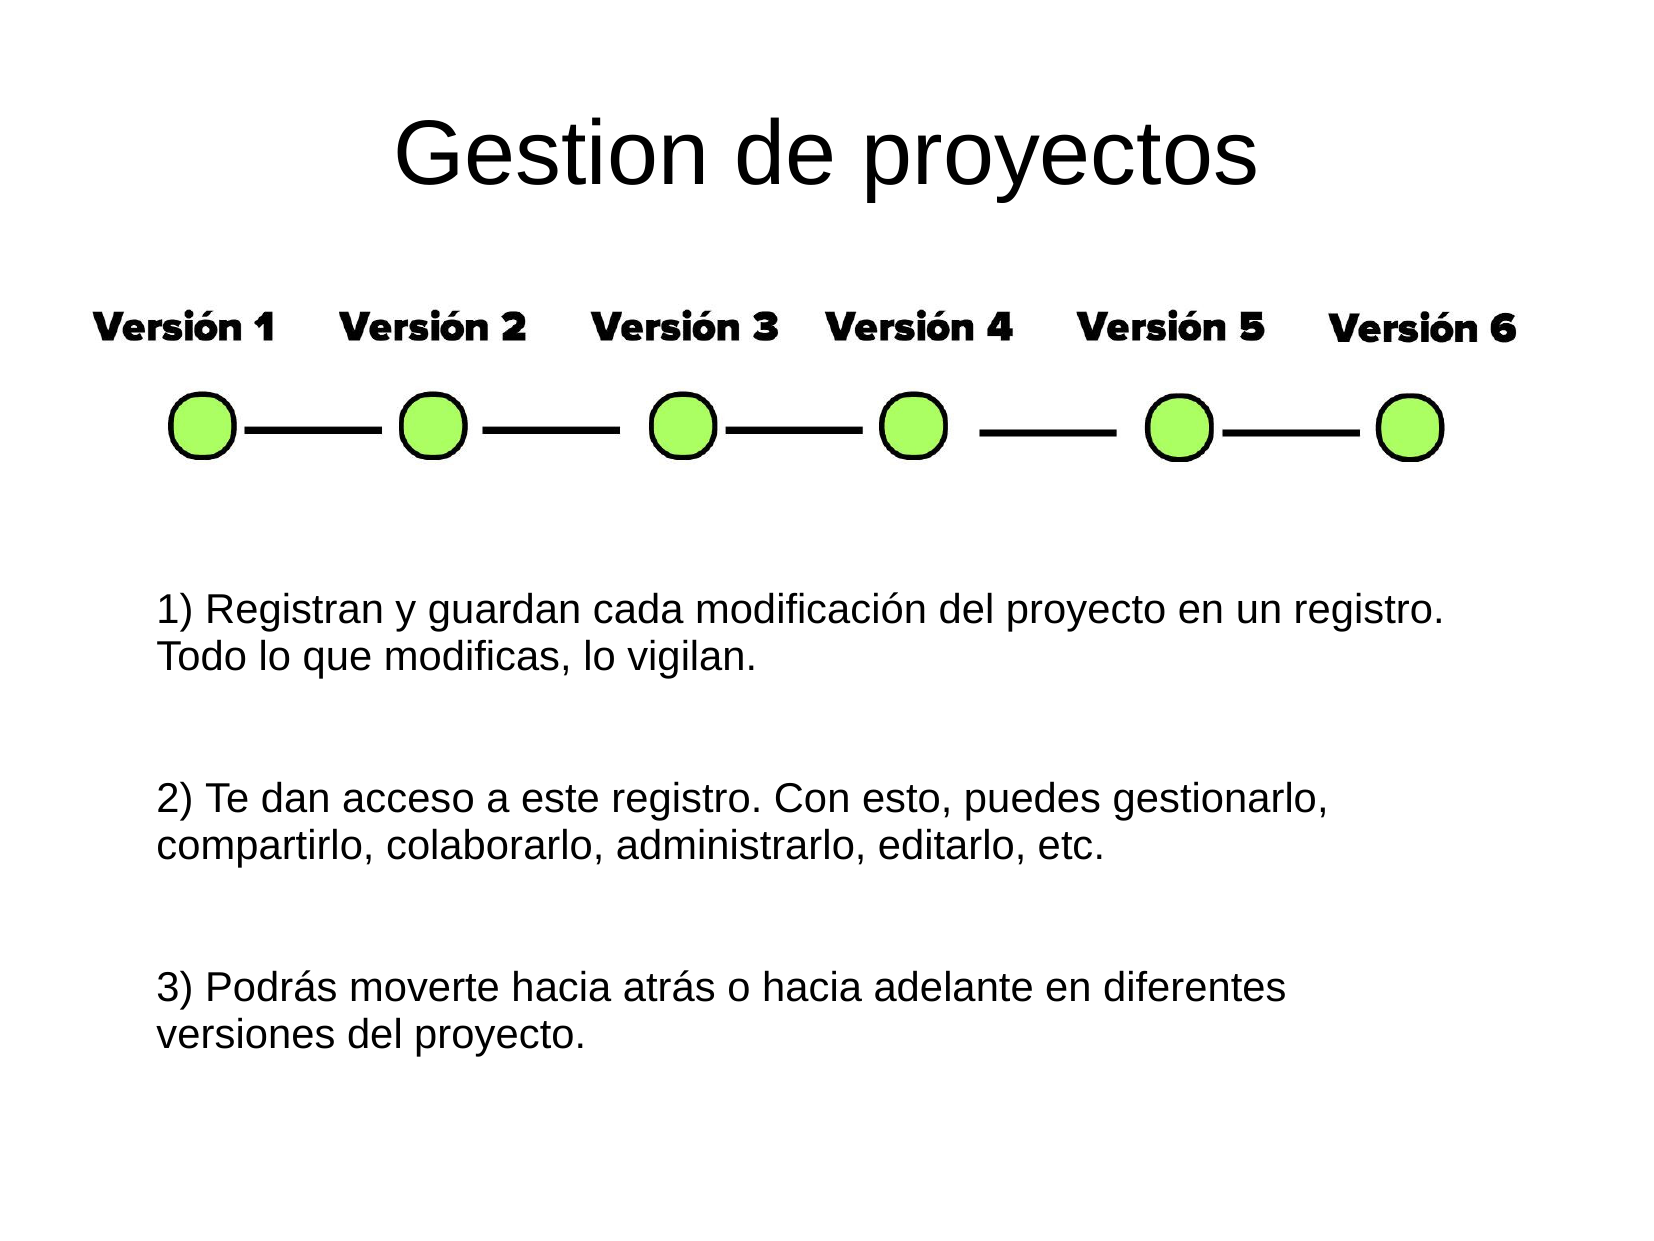

# Gestion de proyectos
1) Registran y guardan cada modificación del proyecto en un registro. Todo lo que modificas, lo vigilan.
2) Te dan acceso a este registro. Con esto, puedes gestionarlo, compartirlo, colaborarlo, administrarlo, editarlo, etc.
3) Podrás moverte hacia atrás o hacia adelante en diferentes versiones del proyecto.